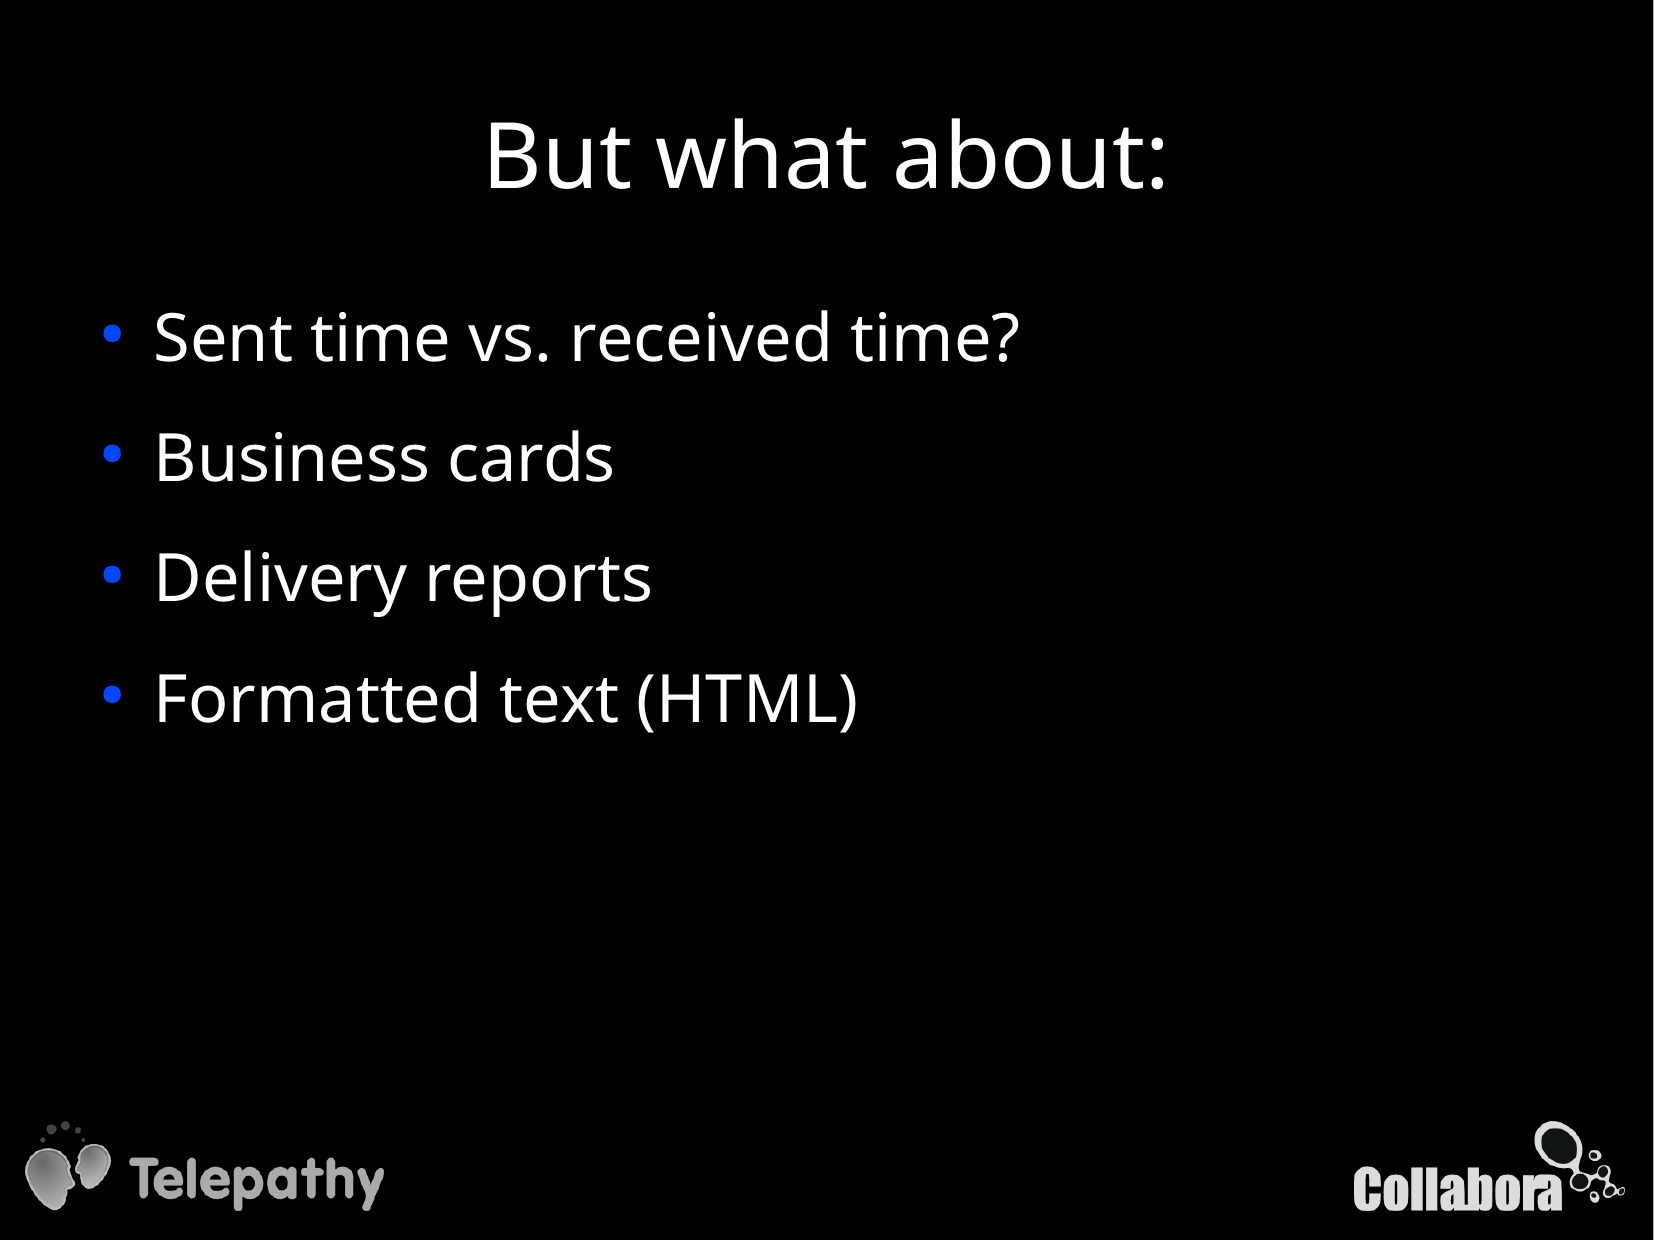

# But what about:
Sent time vs. received time?
Business cards
Delivery reports
Formatted text (HTML)